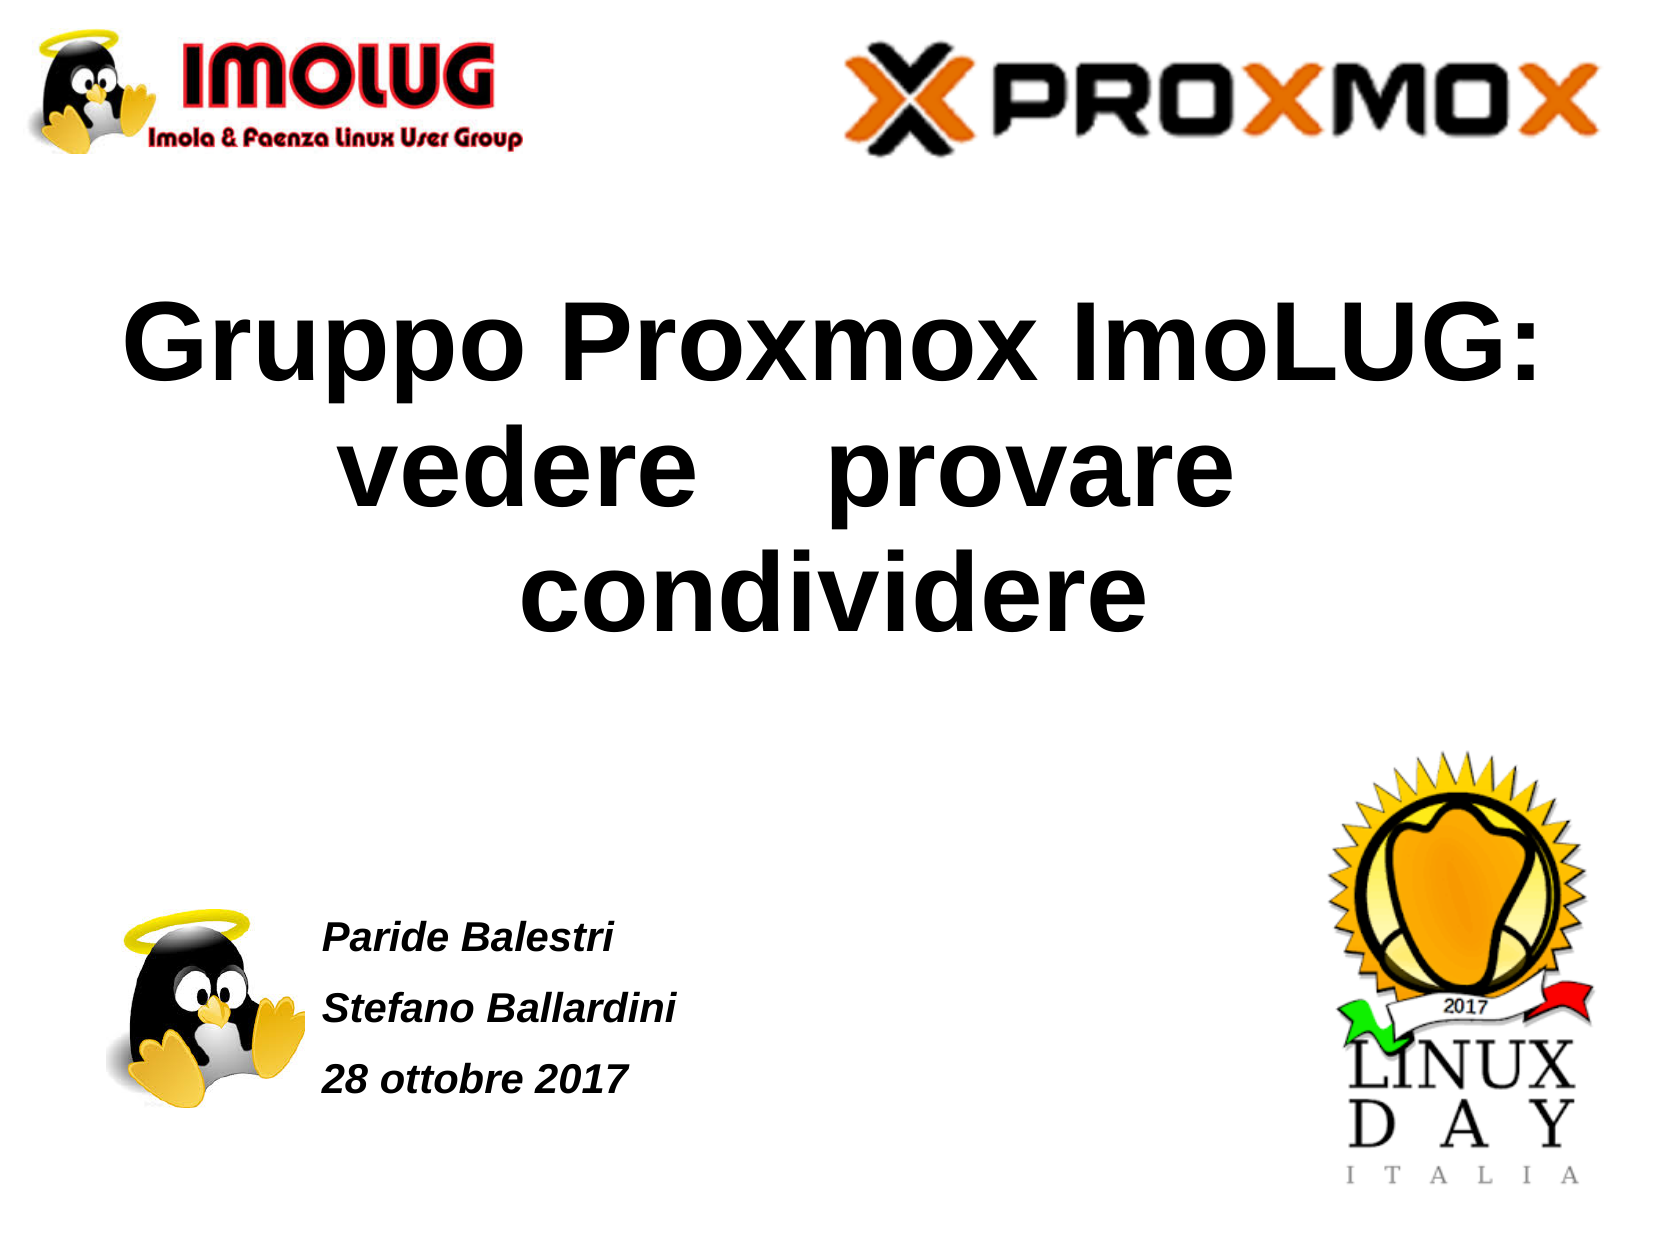

Gruppo Proxmox ImoLUG: vedere provare condividere
Paride Balestri
Stefano Ballardini
28 ottobre 2017